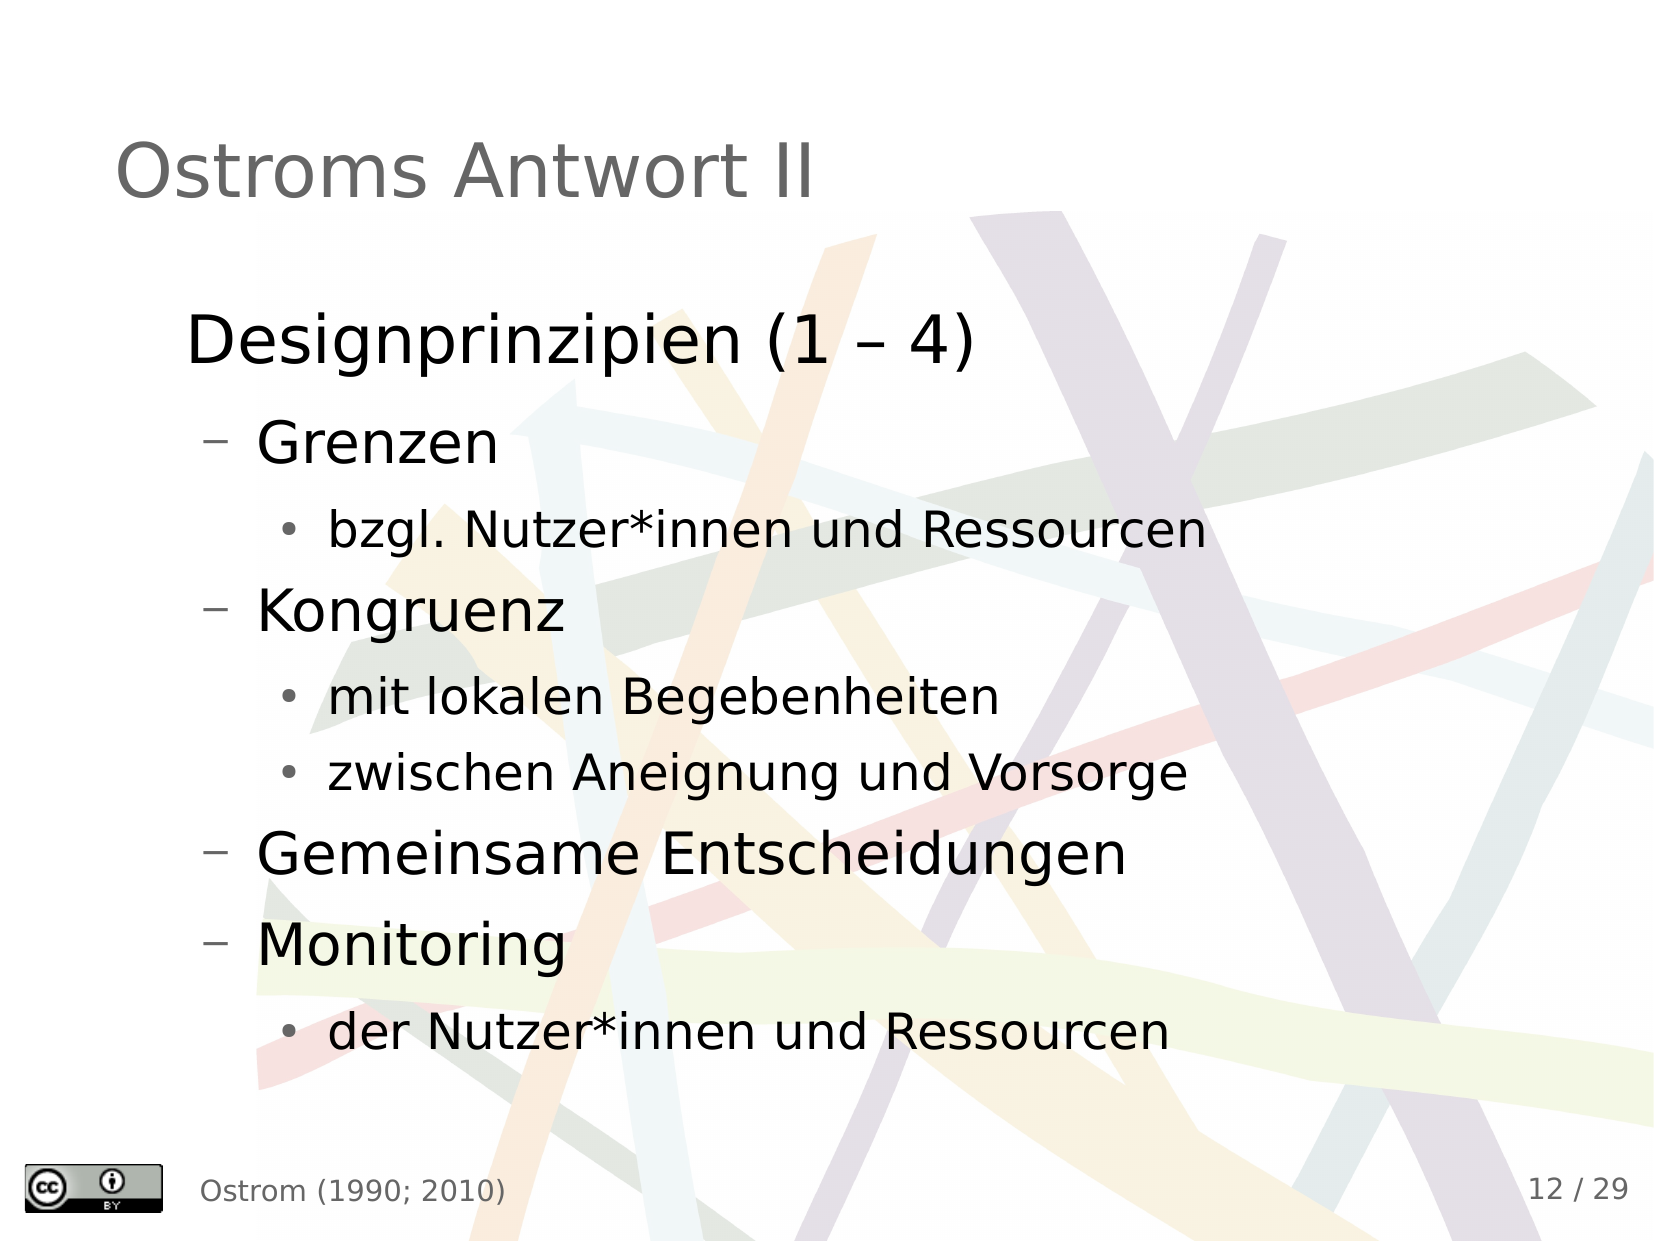

# Ostroms Antwort II
Designprinzipien (1 – 4)
Grenzen
bzgl. Nutzer*innen und Ressourcen
Kongruenz
mit lokalen Begebenheiten
zwischen Aneignung und Vorsorge
Gemeinsame Entscheidungen
Monitoring
der Nutzer*innen und Ressourcen
Ostrom (1990; 2010)
12